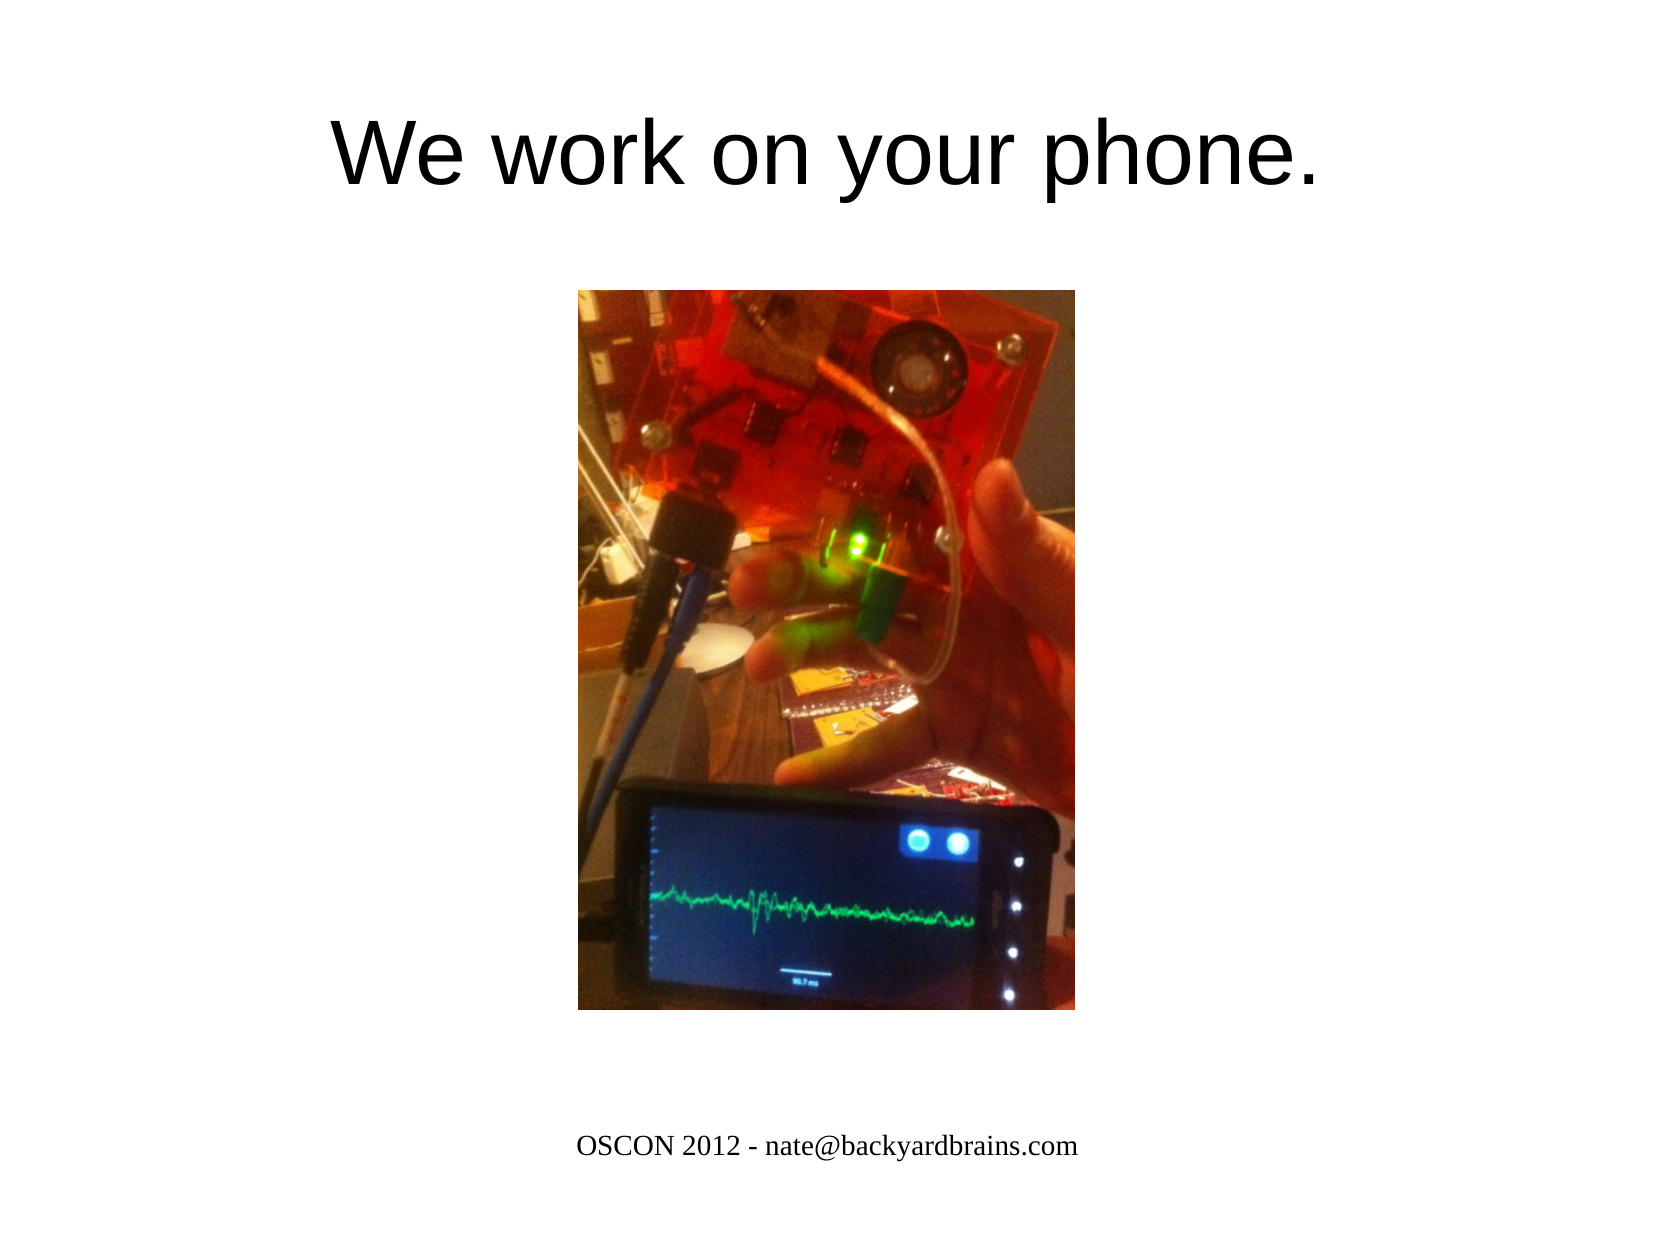

# We work on your phone.
OSCON 2012 - nate@backyardbrains.com